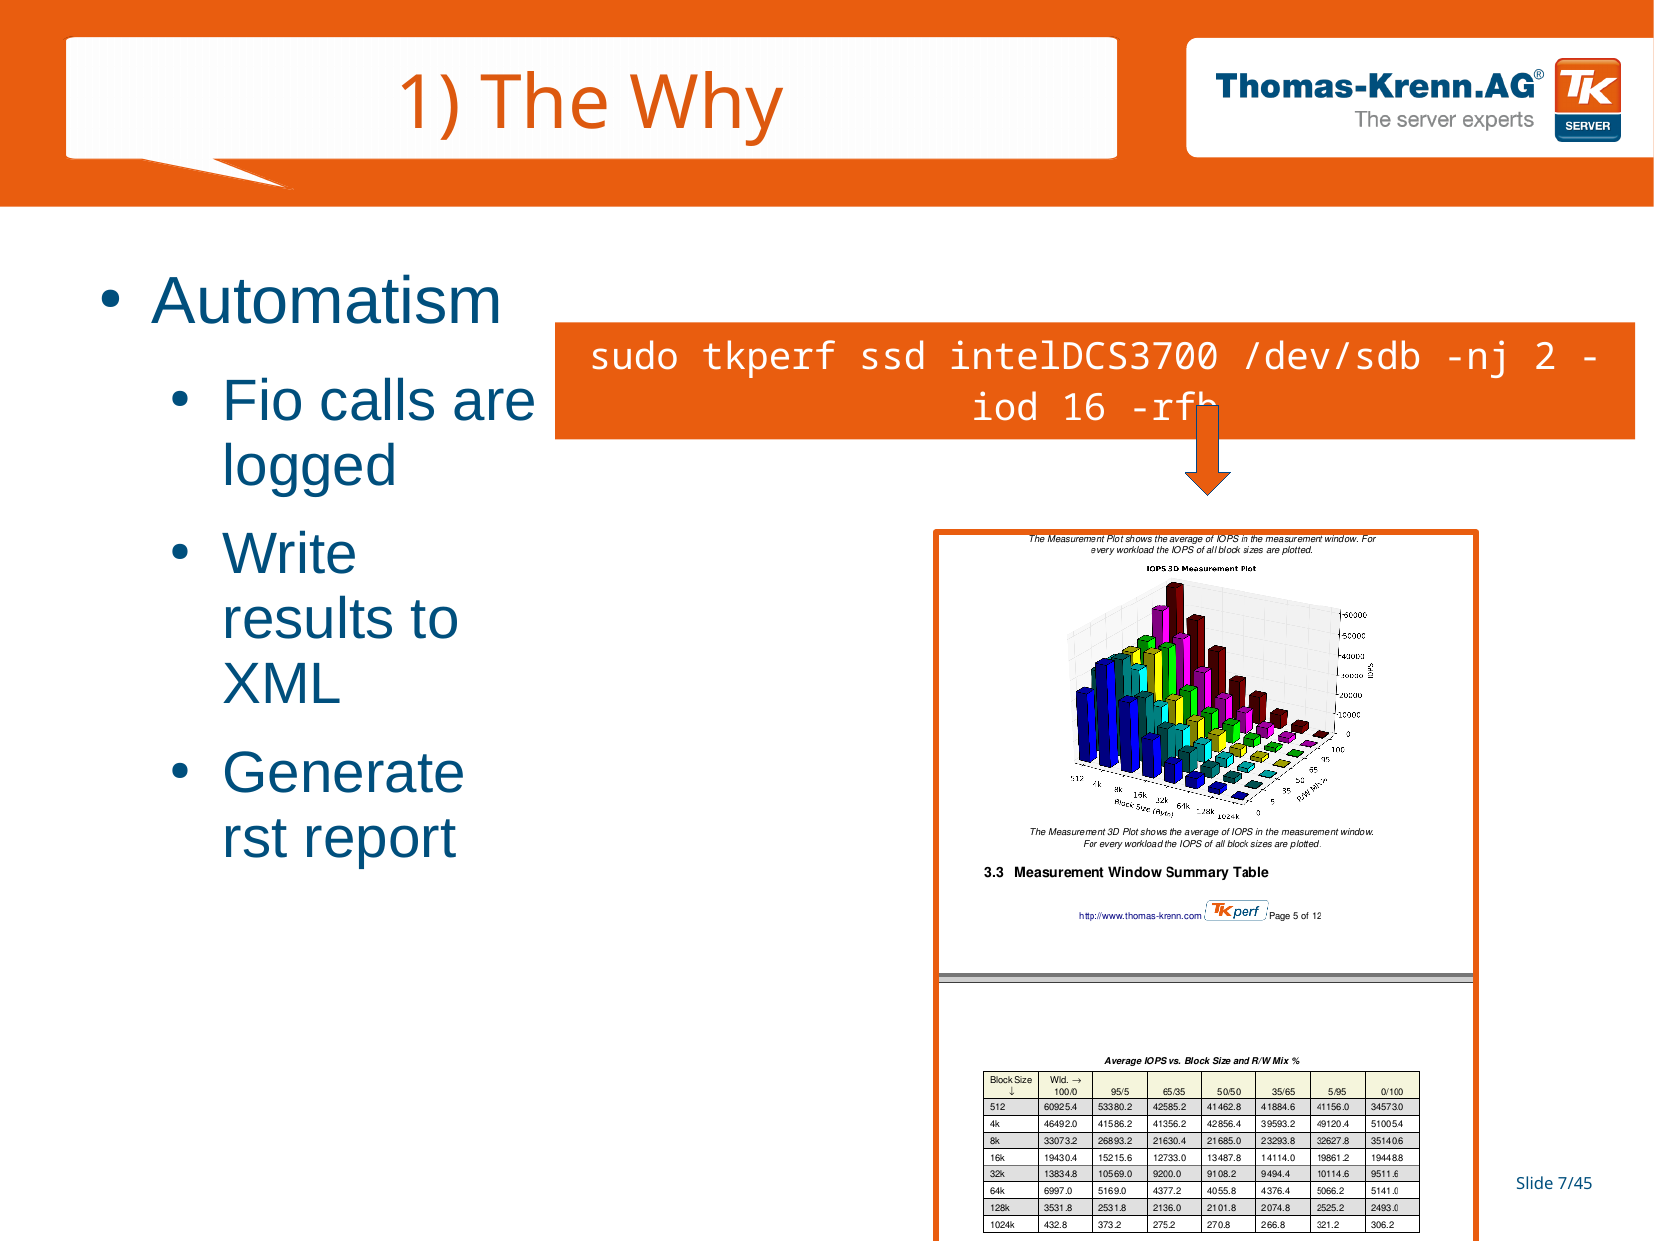

# 1) The Why
Automatism
Fio calls are logged
Write results to XML
Generate rst report
sudo tkperf ssd intelDCS3700 /dev/sdb -nj 2 -iod 16 -rfb